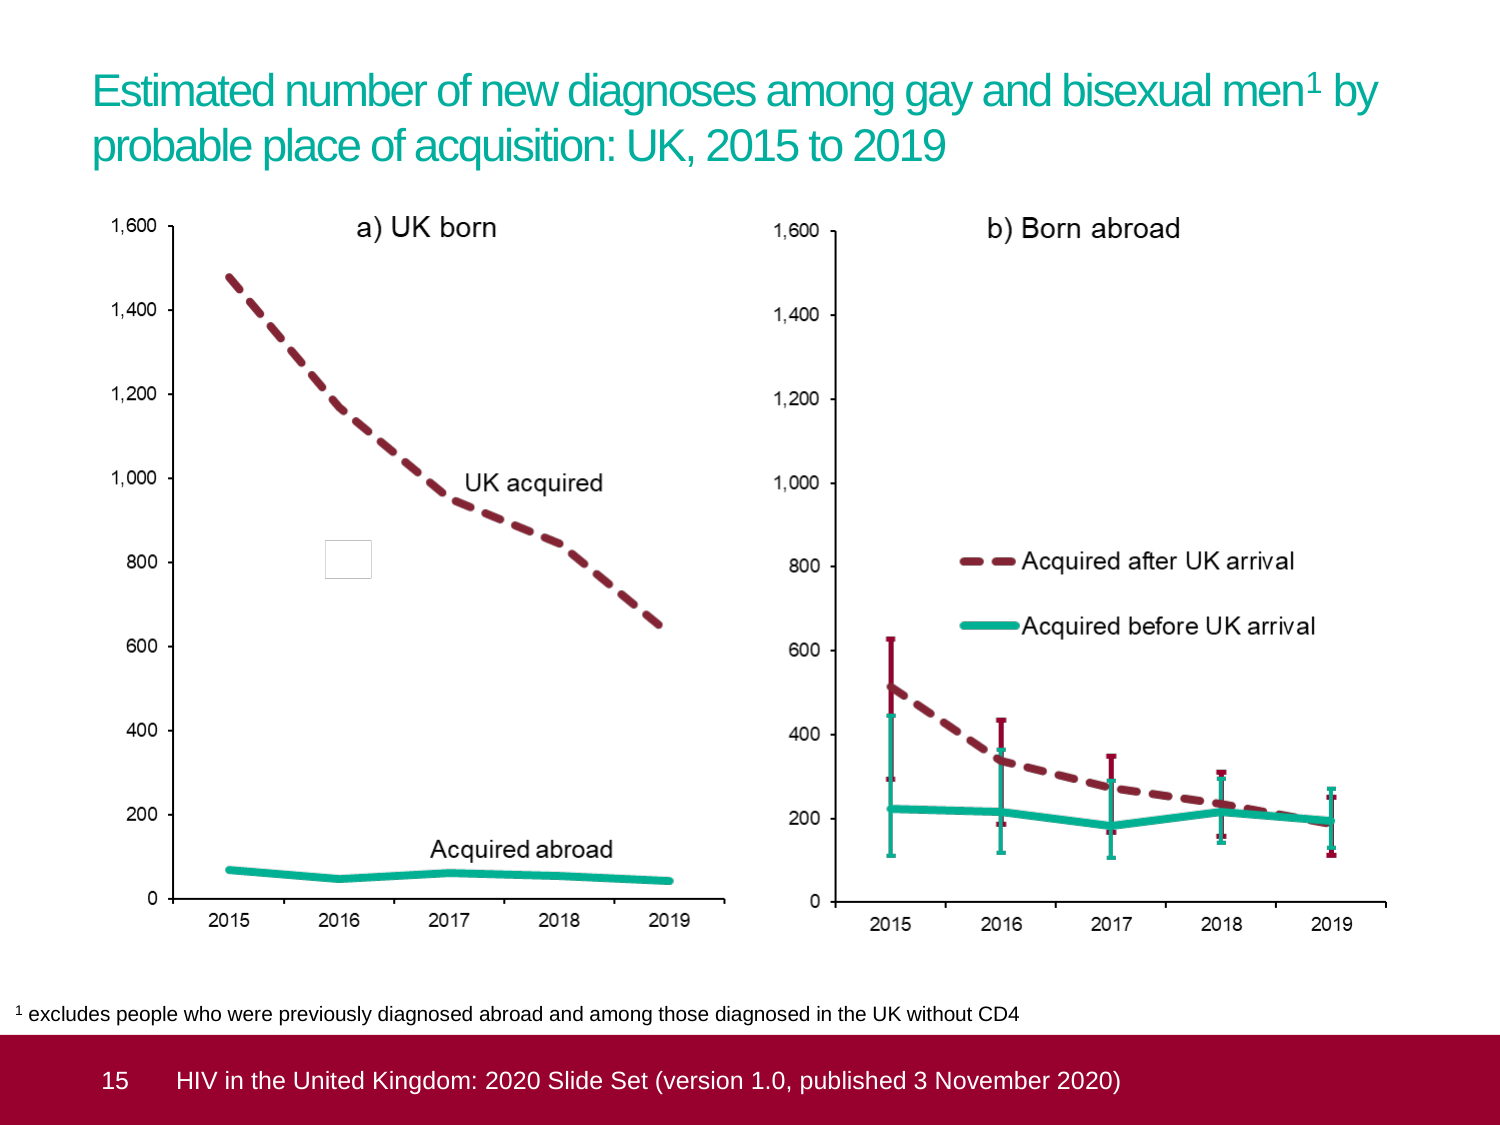

# Estimated number of new diagnoses among gay and bisexual men1 by probable place of acquisition: UK, 2015 to 2019
1 excludes people who were previously diagnosed abroad and among those diagnosed in the UK without CD4
 2
HIV in the United Kingdom: 2020 Slide Set (version 1.0, published 3 November 2020)